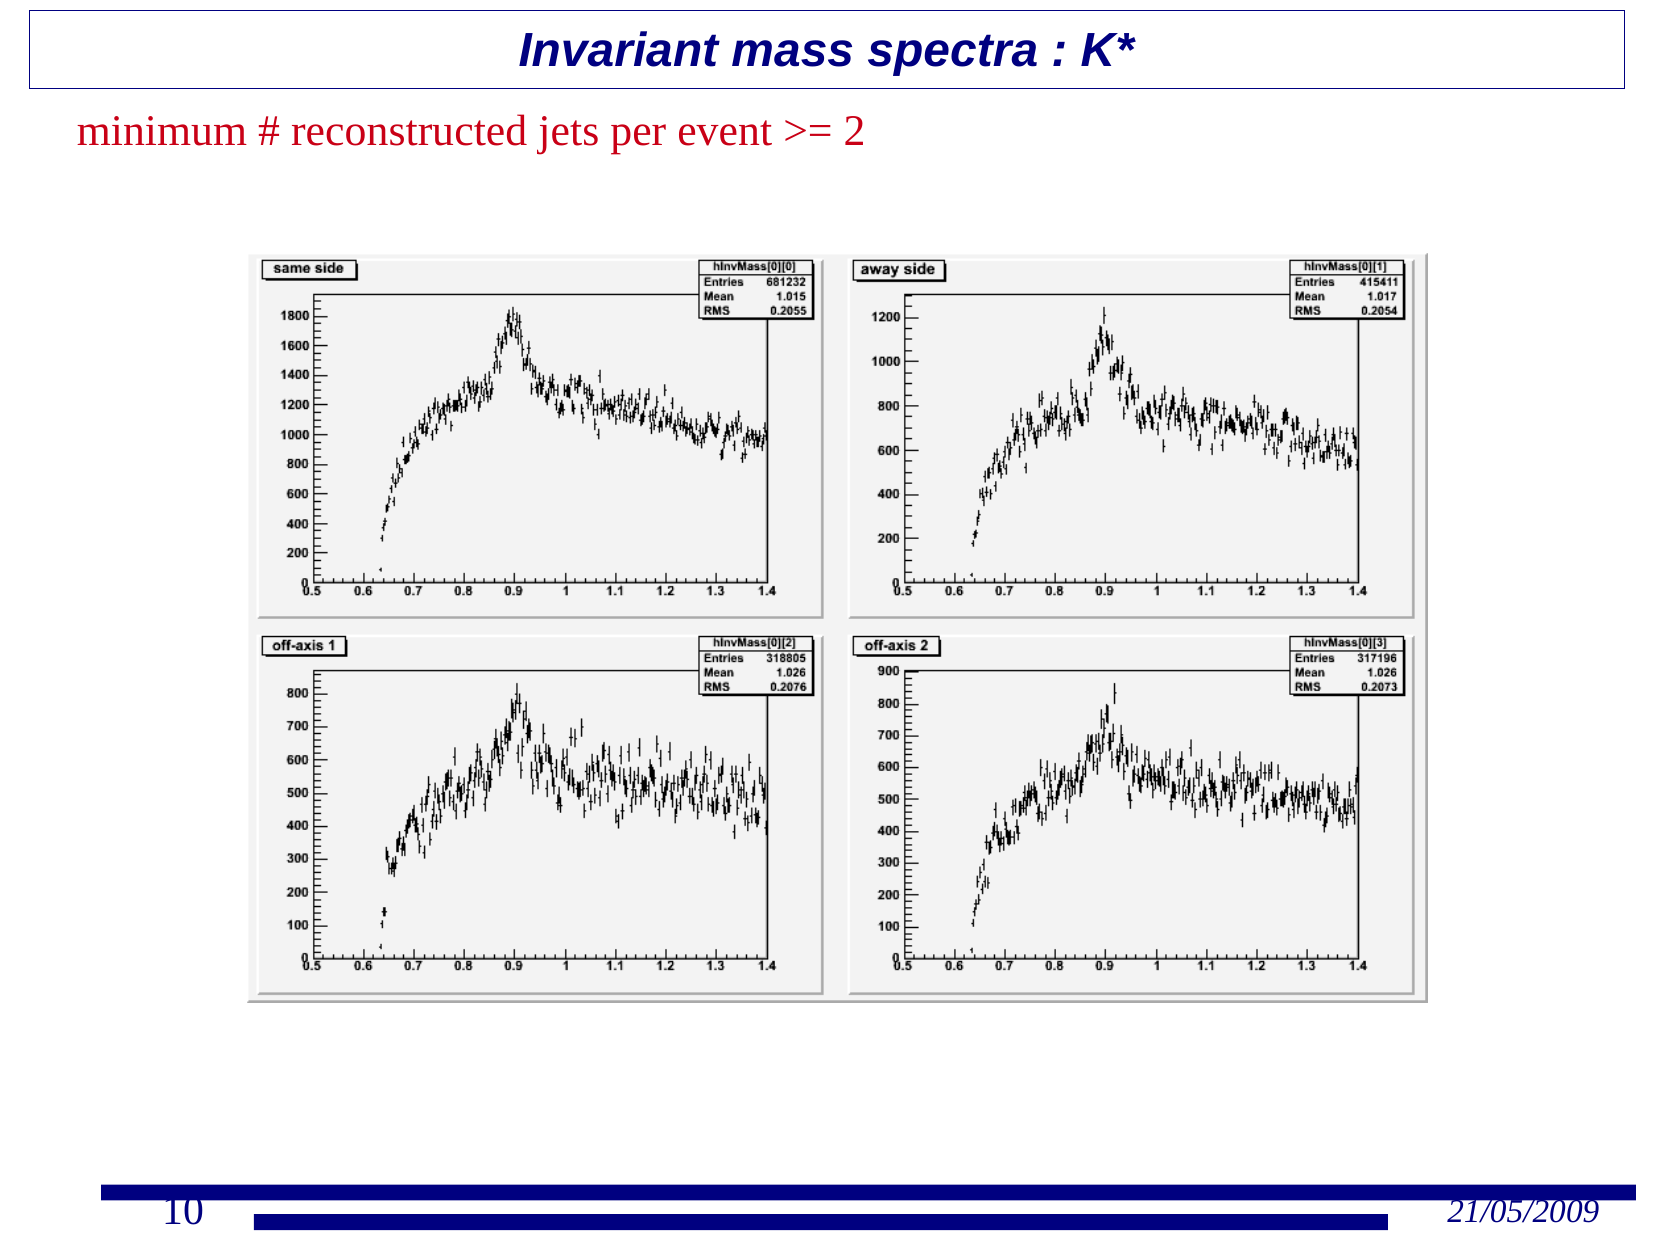

# Invariant mass spectra : K*
minimum # reconstructed jets per event >= 2
10